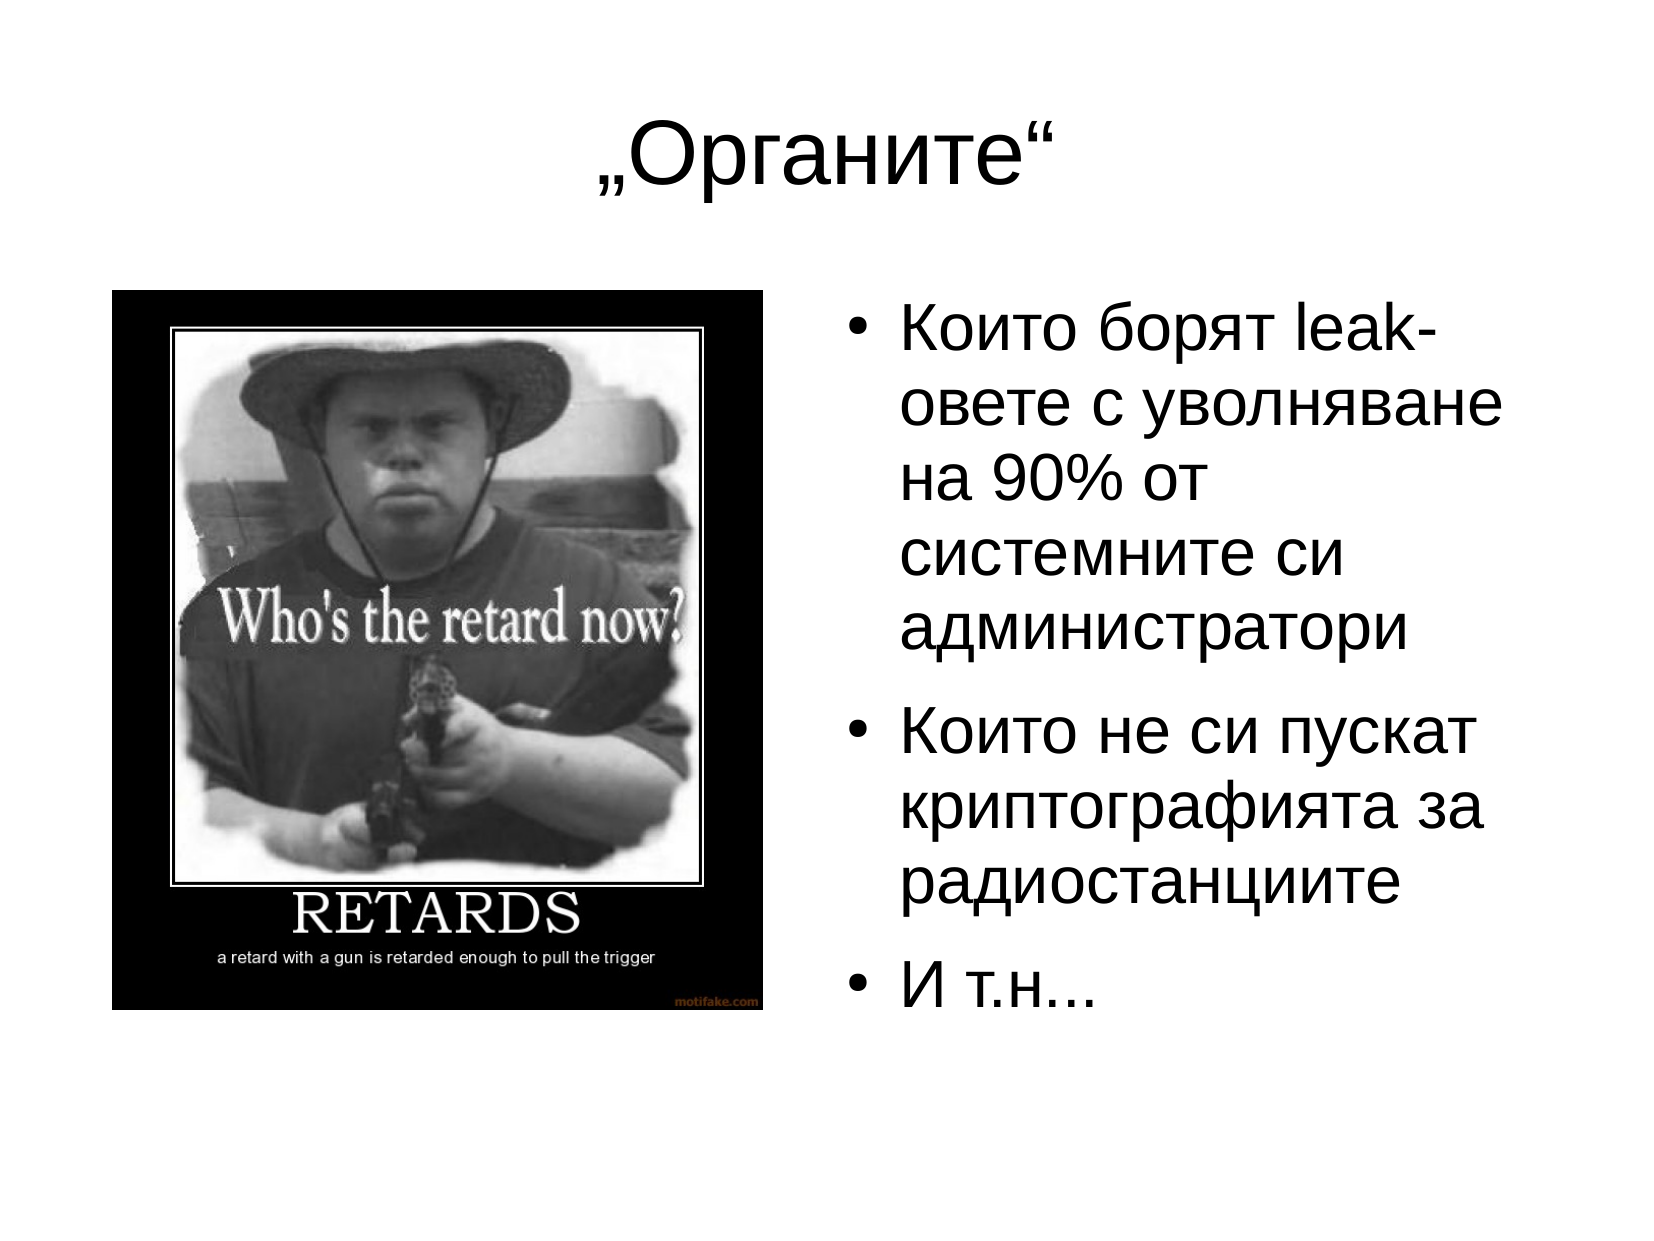

# „Органите“
Които борят leak-овете с уволняване на 90% от системните си администратори
Които не си пускат криптографията за радиостанциите
И т.н...